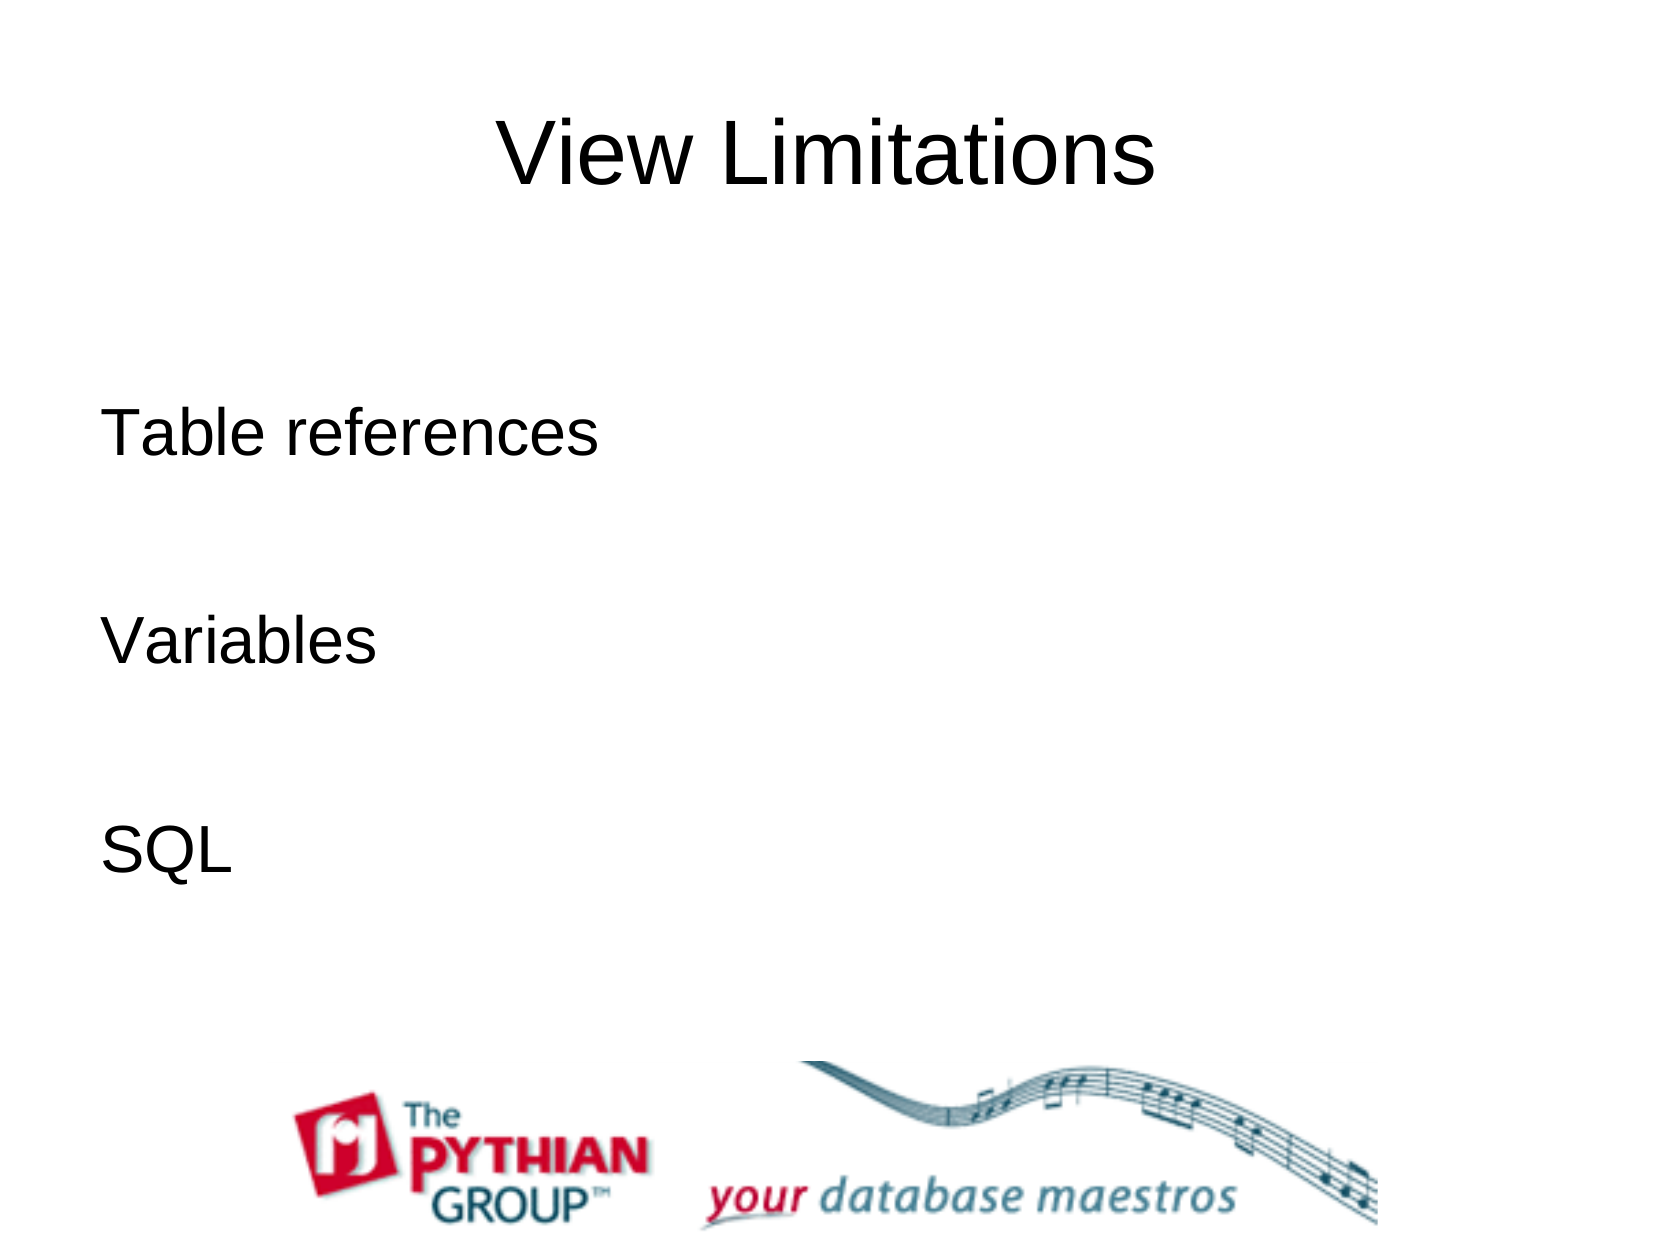

# View Limitations
Table references
Variables
SQL